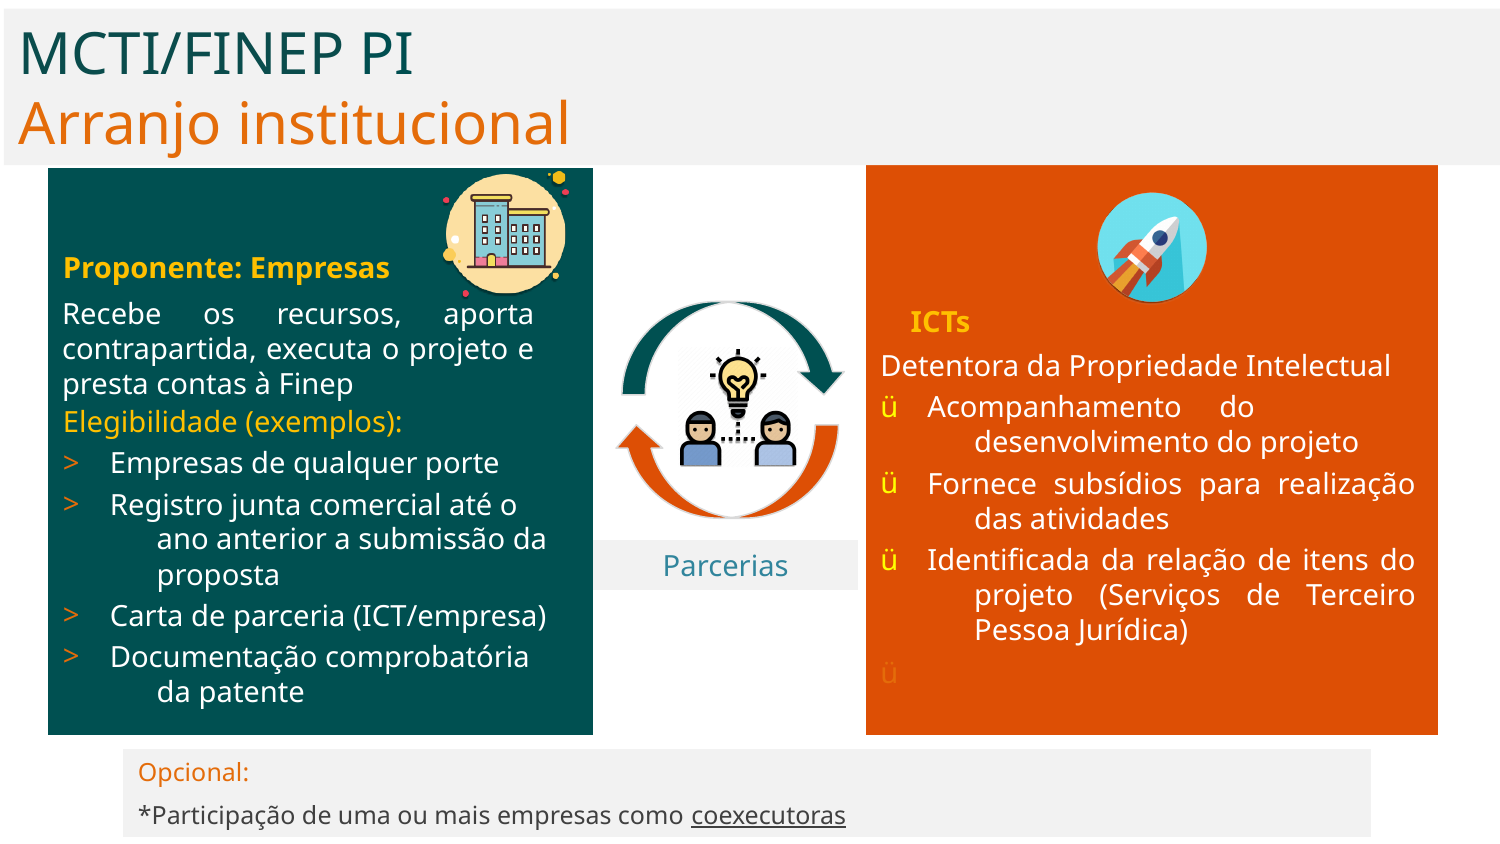

MCTI/FINEP PI
Arranjo institucional
Proponente: Empresas
Recebe os recursos, aporta contrapartida, executa o projeto e presta contas à Finep
ICTs
Detentora da Propriedade Intelectual
Acompanhamento do desenvolvimento do projeto
Fornece subsídios para realização das atividades
Identificada da relação de itens do projeto (Serviços de Terceiro Pessoa Jurídica)
Elegibilidade (exemplos):
Empresas de qualquer porte
Registro junta comercial até o ano anterior a submissão da proposta
Carta de parceria (ICT/empresa)
Documentação comprobatória da patente
Parcerias
Opcional:
*Participação de uma ou mais empresas como coexecutoras